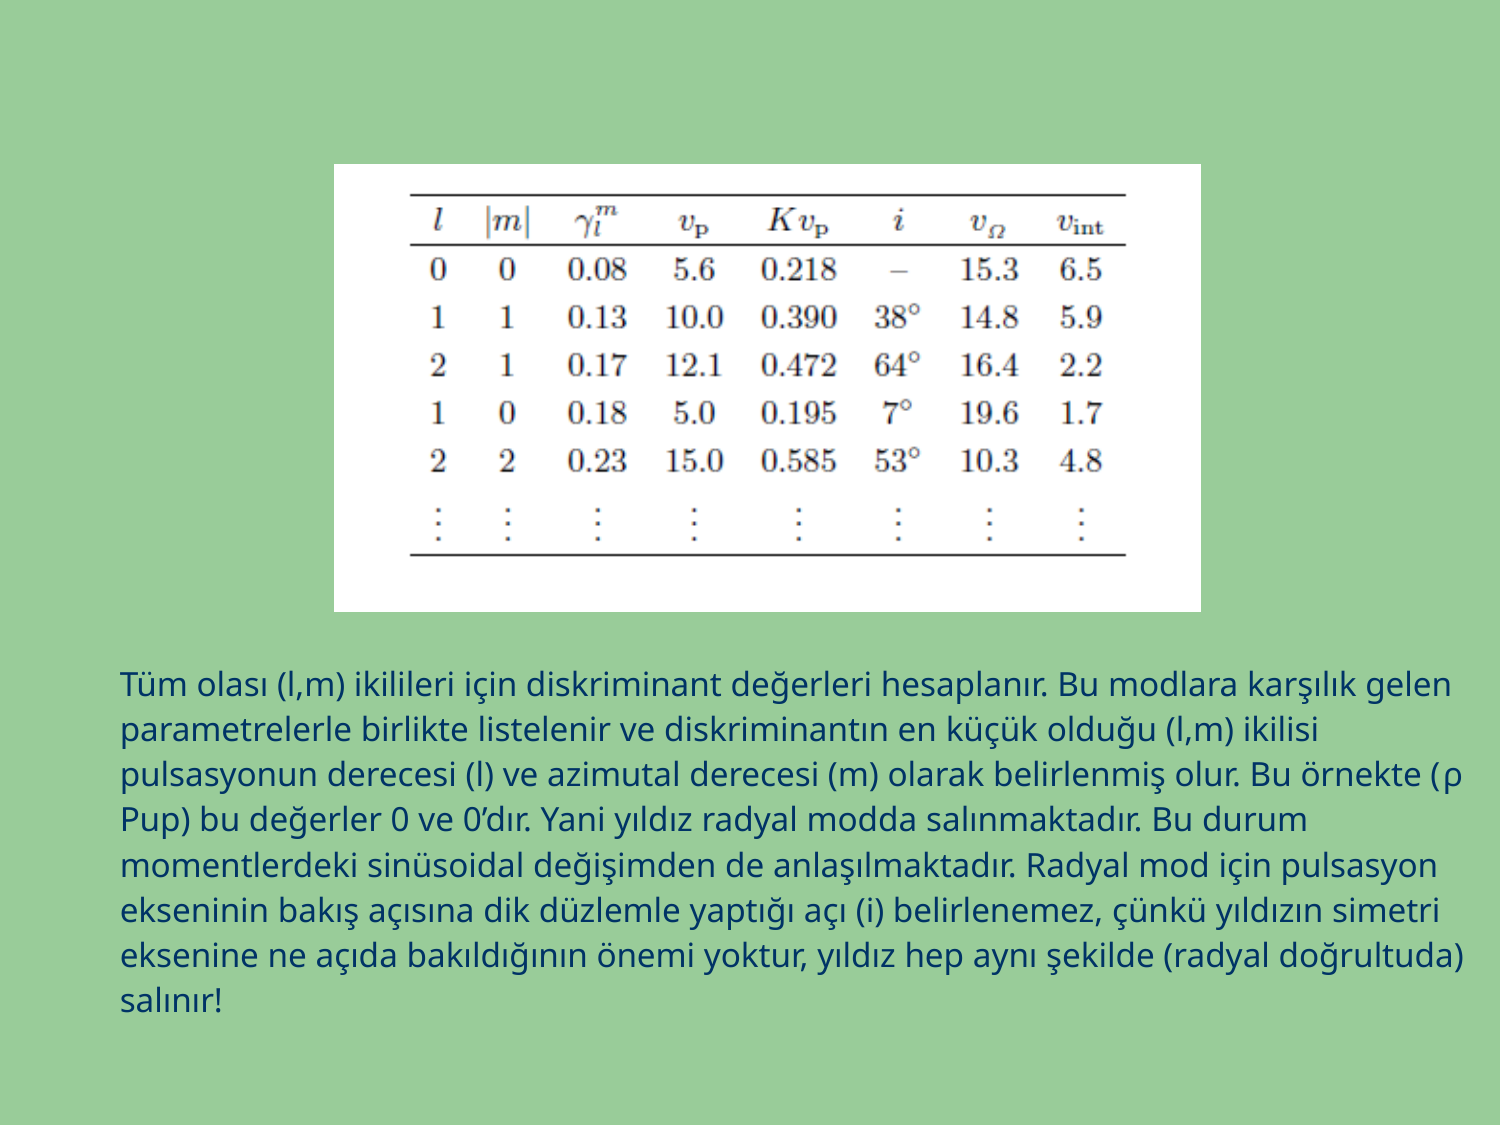

Tüm olası (l,m) ikilileri için diskriminant değerleri hesaplanır. Bu modlara karşılık gelen parametrelerle birlikte listelenir ve diskriminantın en küçük olduğu (l,m) ikilisi pulsasyonun derecesi (l) ve azimutal derecesi (m) olarak belirlenmiş olur. Bu örnekte (ρ Pup) bu değerler 0 ve 0’dır. Yani yıldız radyal modda salınmaktadır. Bu durum momentlerdeki sinüsoidal değişimden de anlaşılmaktadır. Radyal mod için pulsasyon ekseninin bakış açısına dik düzlemle yaptığı açı (i) belirlenemez, çünkü yıldızın simetri eksenine ne açıda bakıldığının önemi yoktur, yıldız hep aynı şekilde (radyal doğrultuda) salınır!